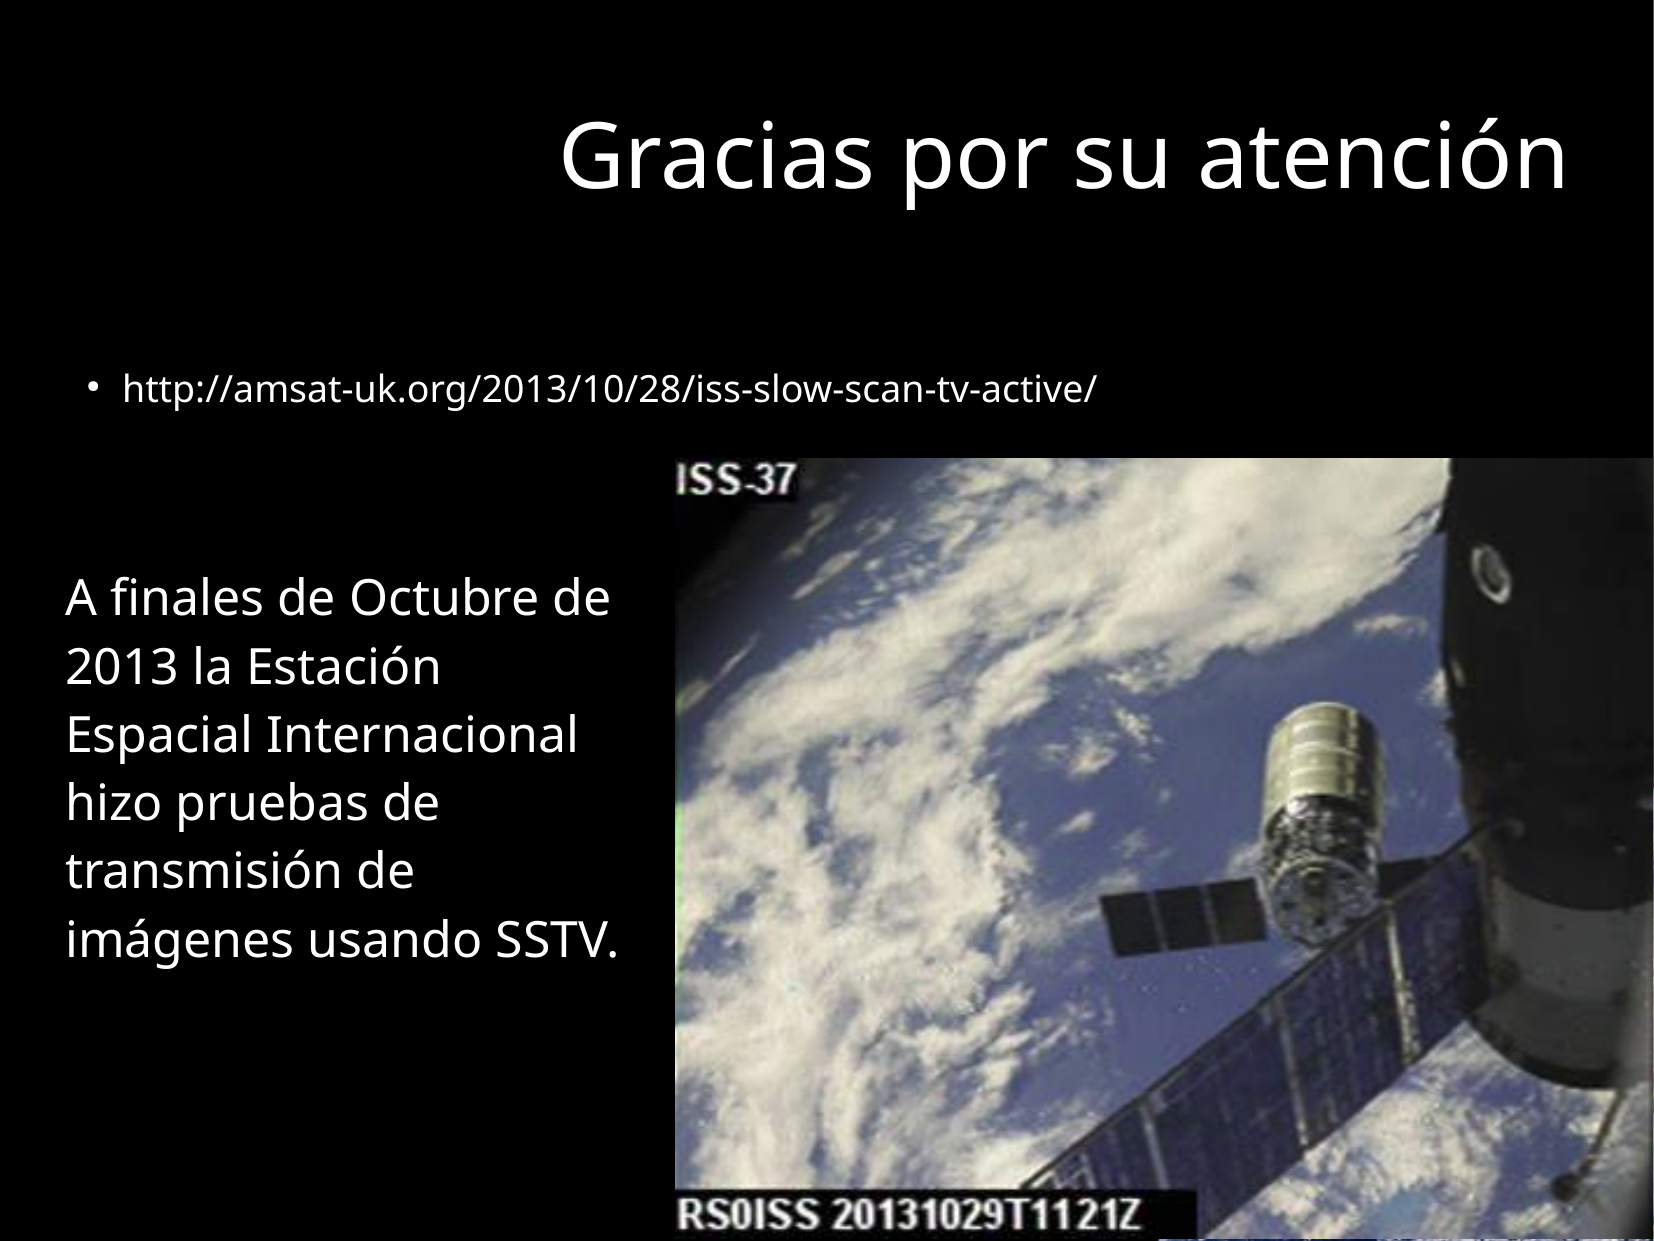

# Gracias por su atención
http://amsat-uk.org/2013/10/28/iss-slow-scan-tv-active/
A finales de Octubre de 2013 la Estación Espacial Internacional hizo pruebas de transmisión de imágenes usando SSTV.